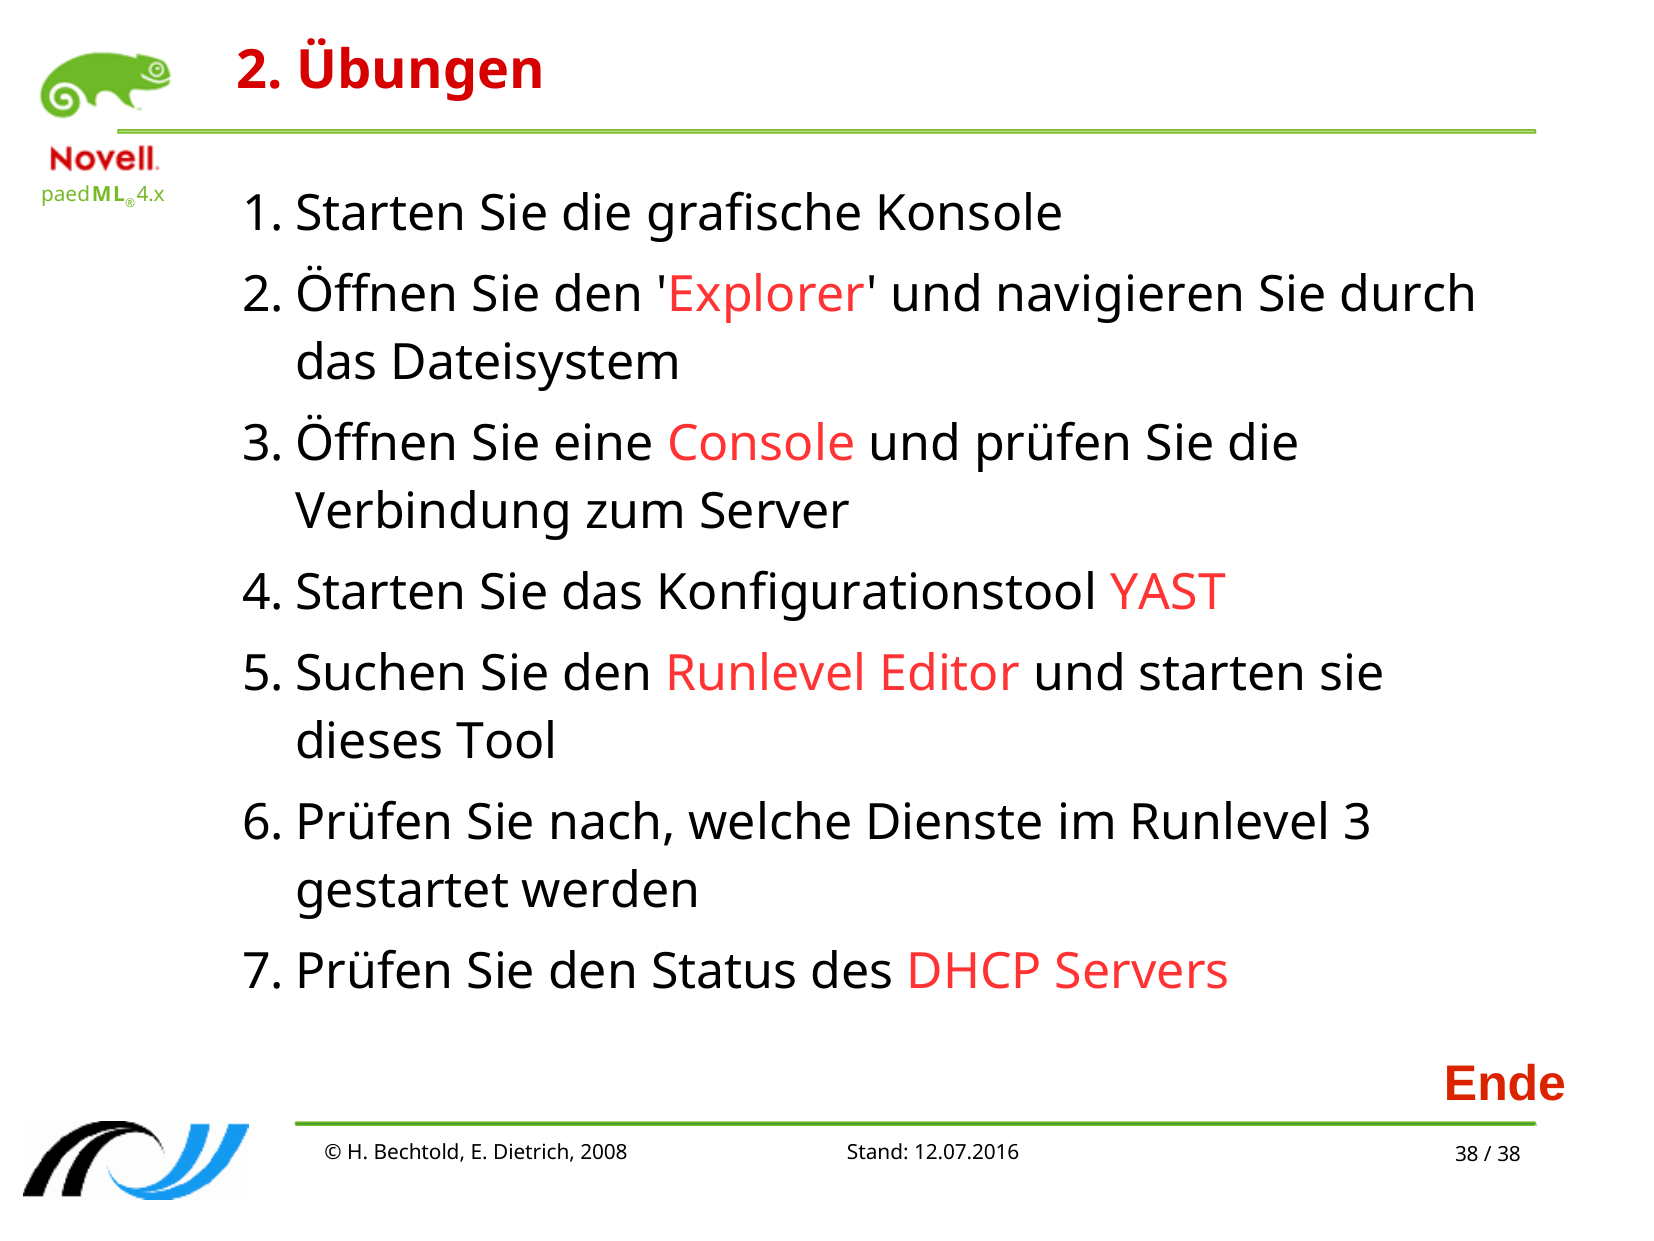

# 2. Übungen
Starten Sie die grafische Konsole
Öffnen Sie den 'Explorer' und navigieren Sie durch das Dateisystem
Öffnen Sie eine Console und prüfen Sie die Verbindung zum Server
Starten Sie das Konfigurationstool YAST
Suchen Sie den Runlevel Editor und starten sie dieses Tool
Prüfen Sie nach, welche Dienste im Runlevel 3 gestartet werden
Prüfen Sie den Status des DHCP Servers
Ende
© H. Bechtold, E. Dietrich, 2008
12.07.2016
38